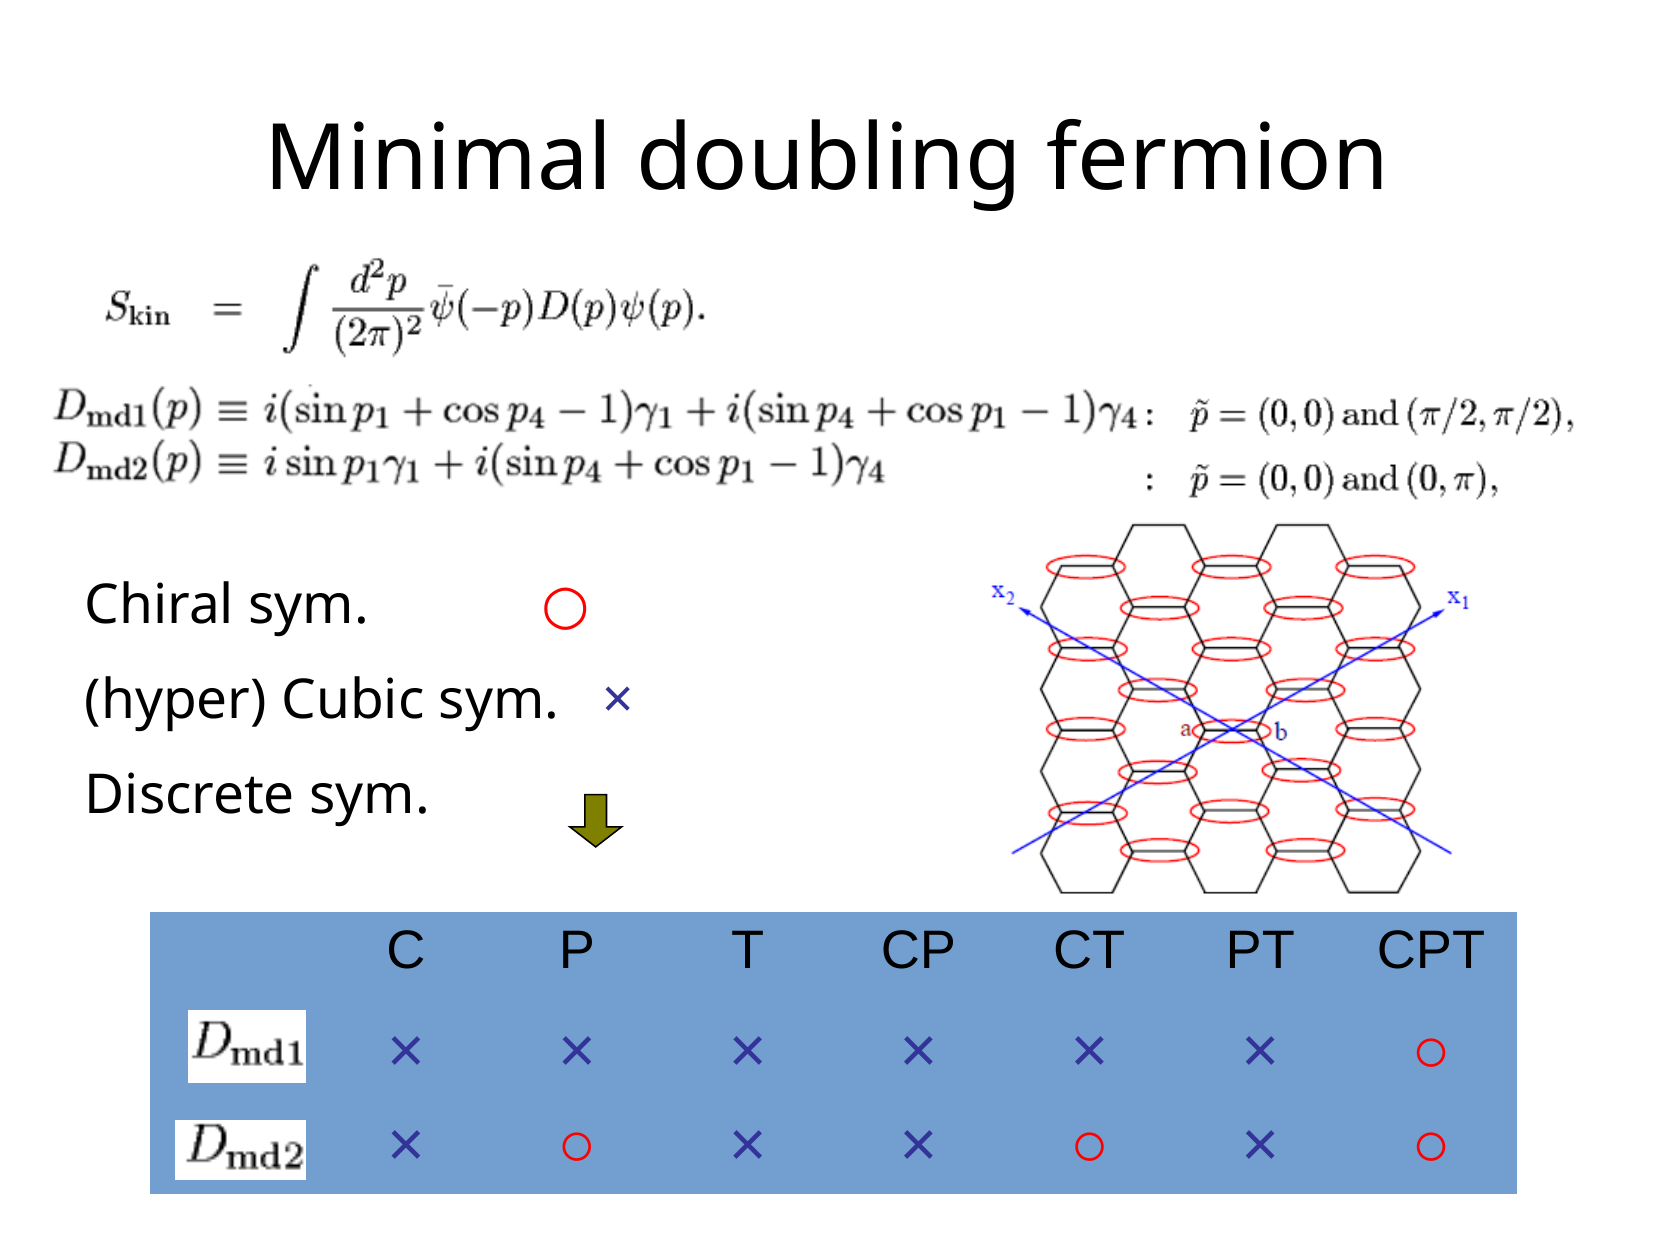

# Minimal doubling fermion
Chiral sym.	 ○
(hyper) Cubic sym. ×
Discrete sym.
| | C | P | T | CP | CT | PT | CPT |
| --- | --- | --- | --- | --- | --- | --- | --- |
| | × | × | × | × | × | × | ○ |
| | × | ○ | × | × | ○ | × | ○ |